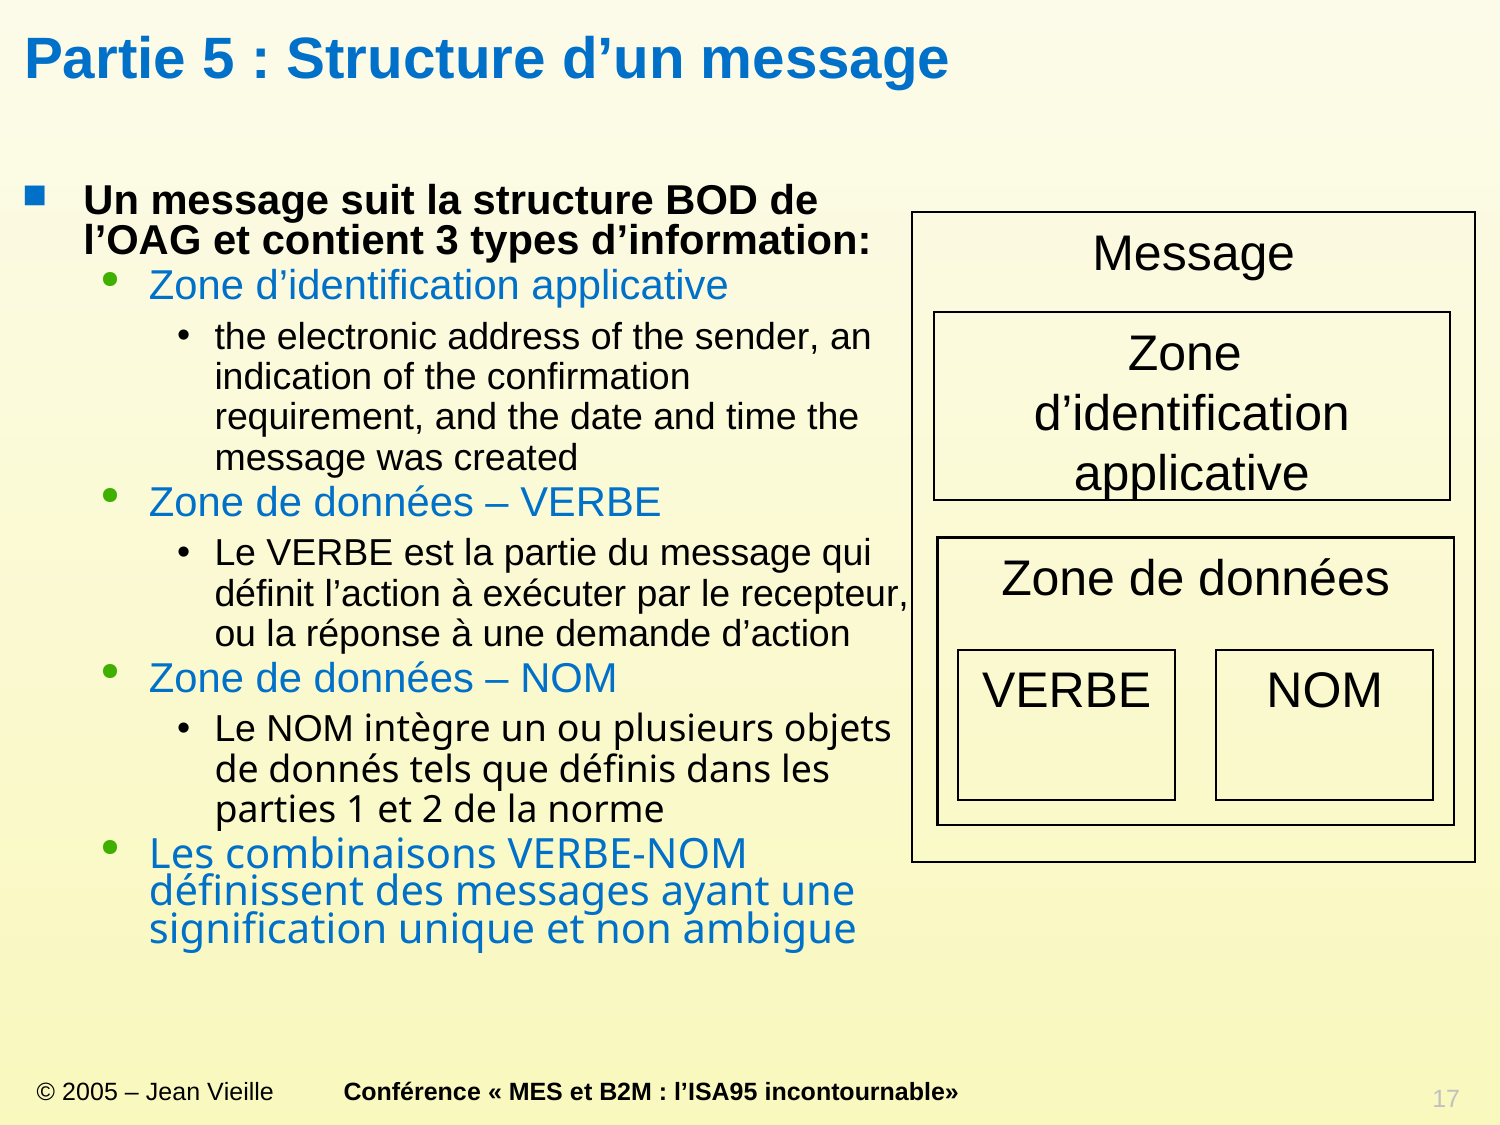

# Partie 5 : Structure d’un message
Un message suit la structure BOD de l’OAG et contient 3 types d’information:
Zone d’identification applicative
the electronic address of the sender, an indication of the confirmation requirement, and the date and time the message was created
Zone de données – VERBE
Le VERBE est la partie du message qui définit l’action à exécuter par le recepteur, ou la réponse à une demande d’action
Zone de données – NOM
Le NOM intègre un ou plusieurs objets de donnés tels que définis dans les parties 1 et 2 de la norme
Les combinaisons VERBE-NOM définissent des messages ayant une signification unique et non ambigue
Message
Zone
d’identification
applicative
Zone de données
VERBE
NOM